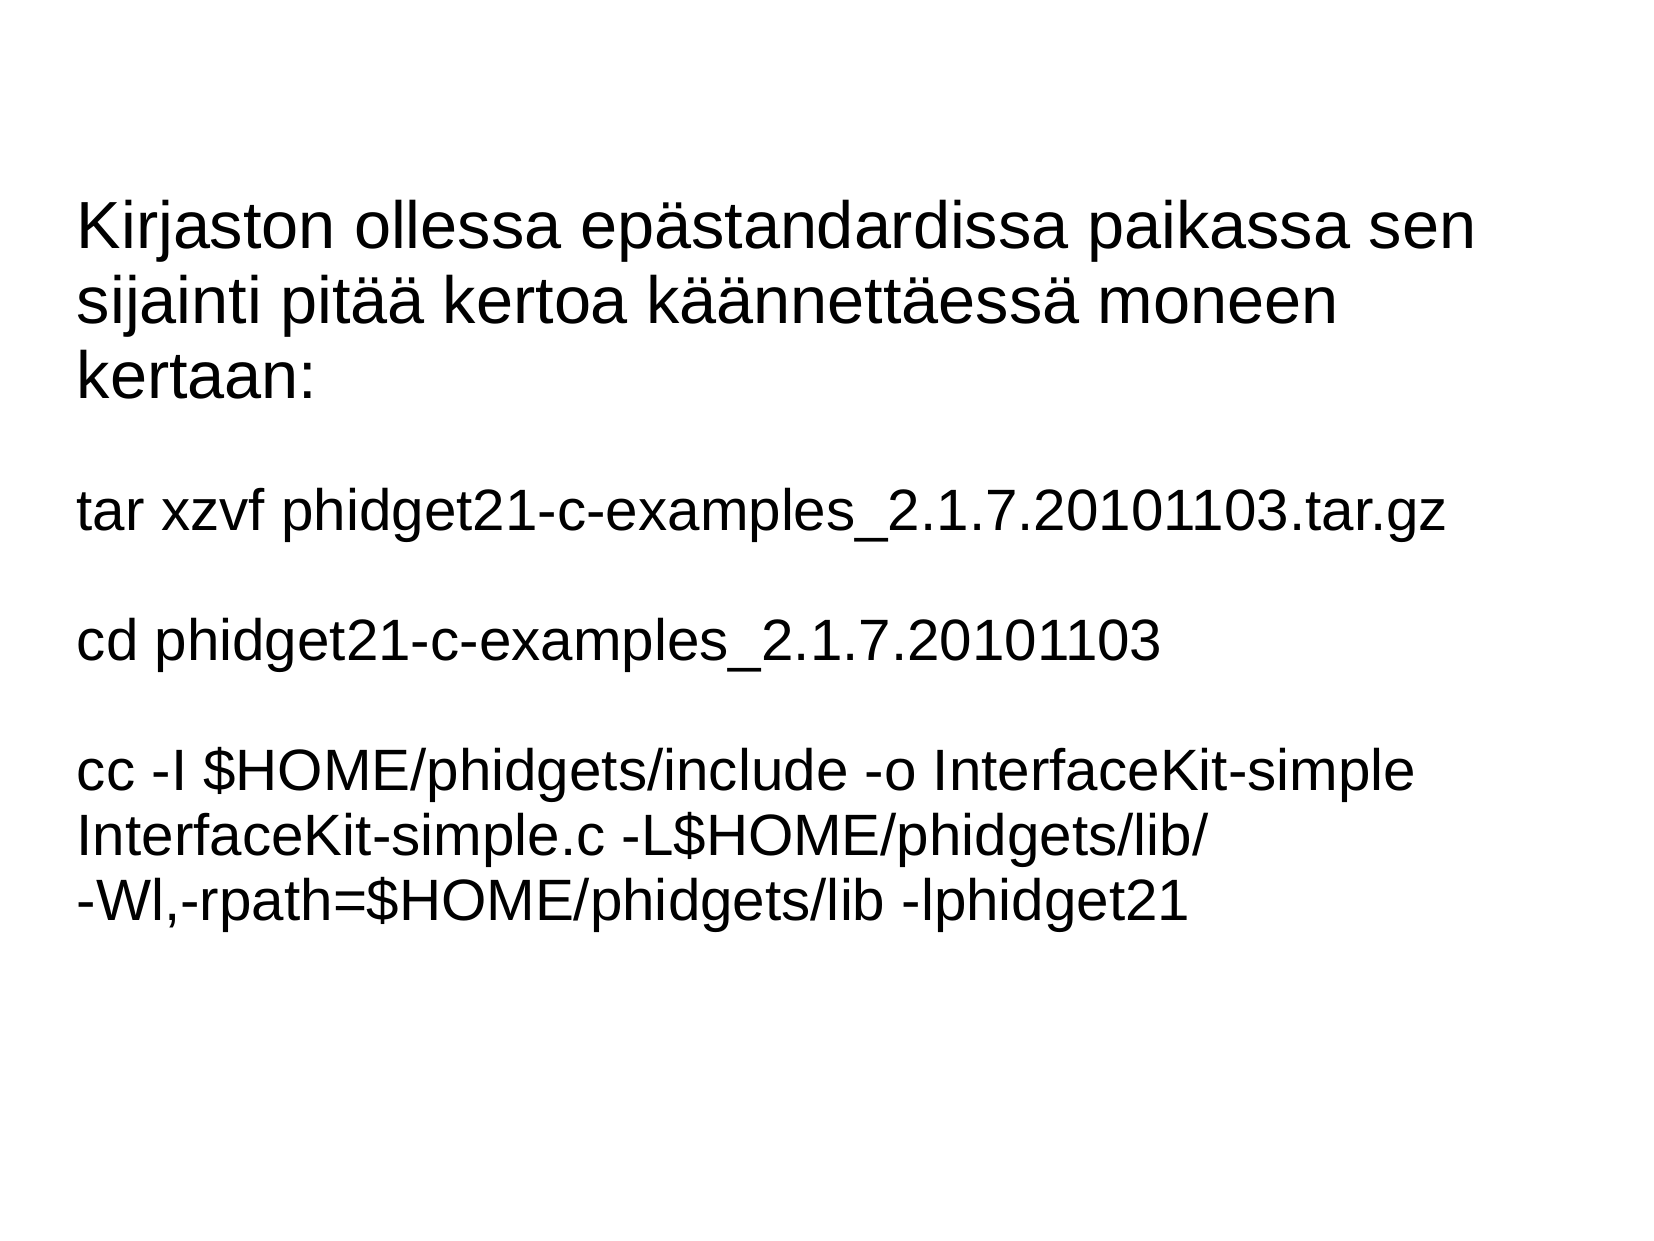

Kirjaston ollessa epästandardissa paikassa sen sijainti pitää kertoa käännettäessä moneen kertaan:
tar xzvf phidget21-c-examples_2.1.7.20101103.tar.gz
cd phidget21-c-examples_2.1.7.20101103
cc -I $HOME/phidgets/include -o InterfaceKit-simple InterfaceKit-simple.c -L$HOME/phidgets/lib/
-Wl,-rpath=$HOME/phidgets/lib -lphidget21